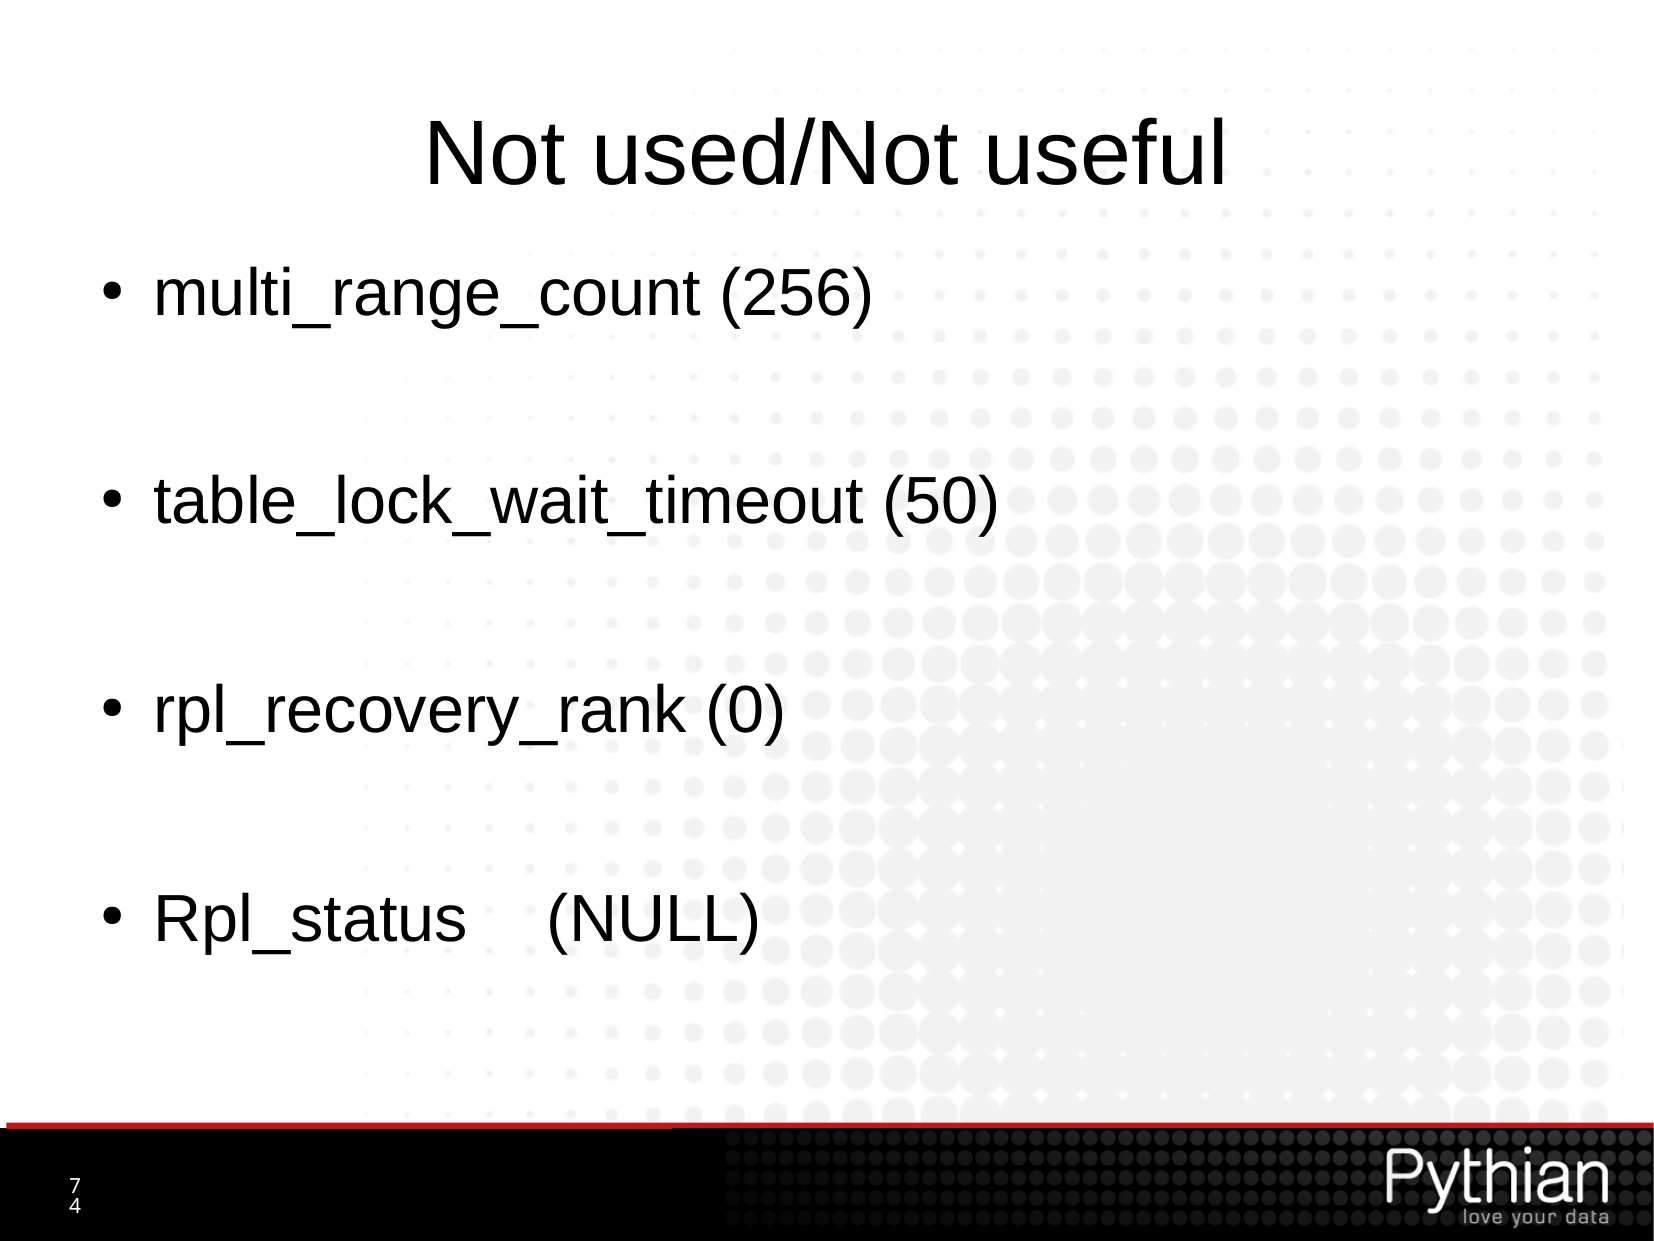

# Not used/Not useful
multi_range_count (256)
table_lock_wait_timeout (50)
rpl_recovery_rank (0)
Rpl_status	 (NULL)